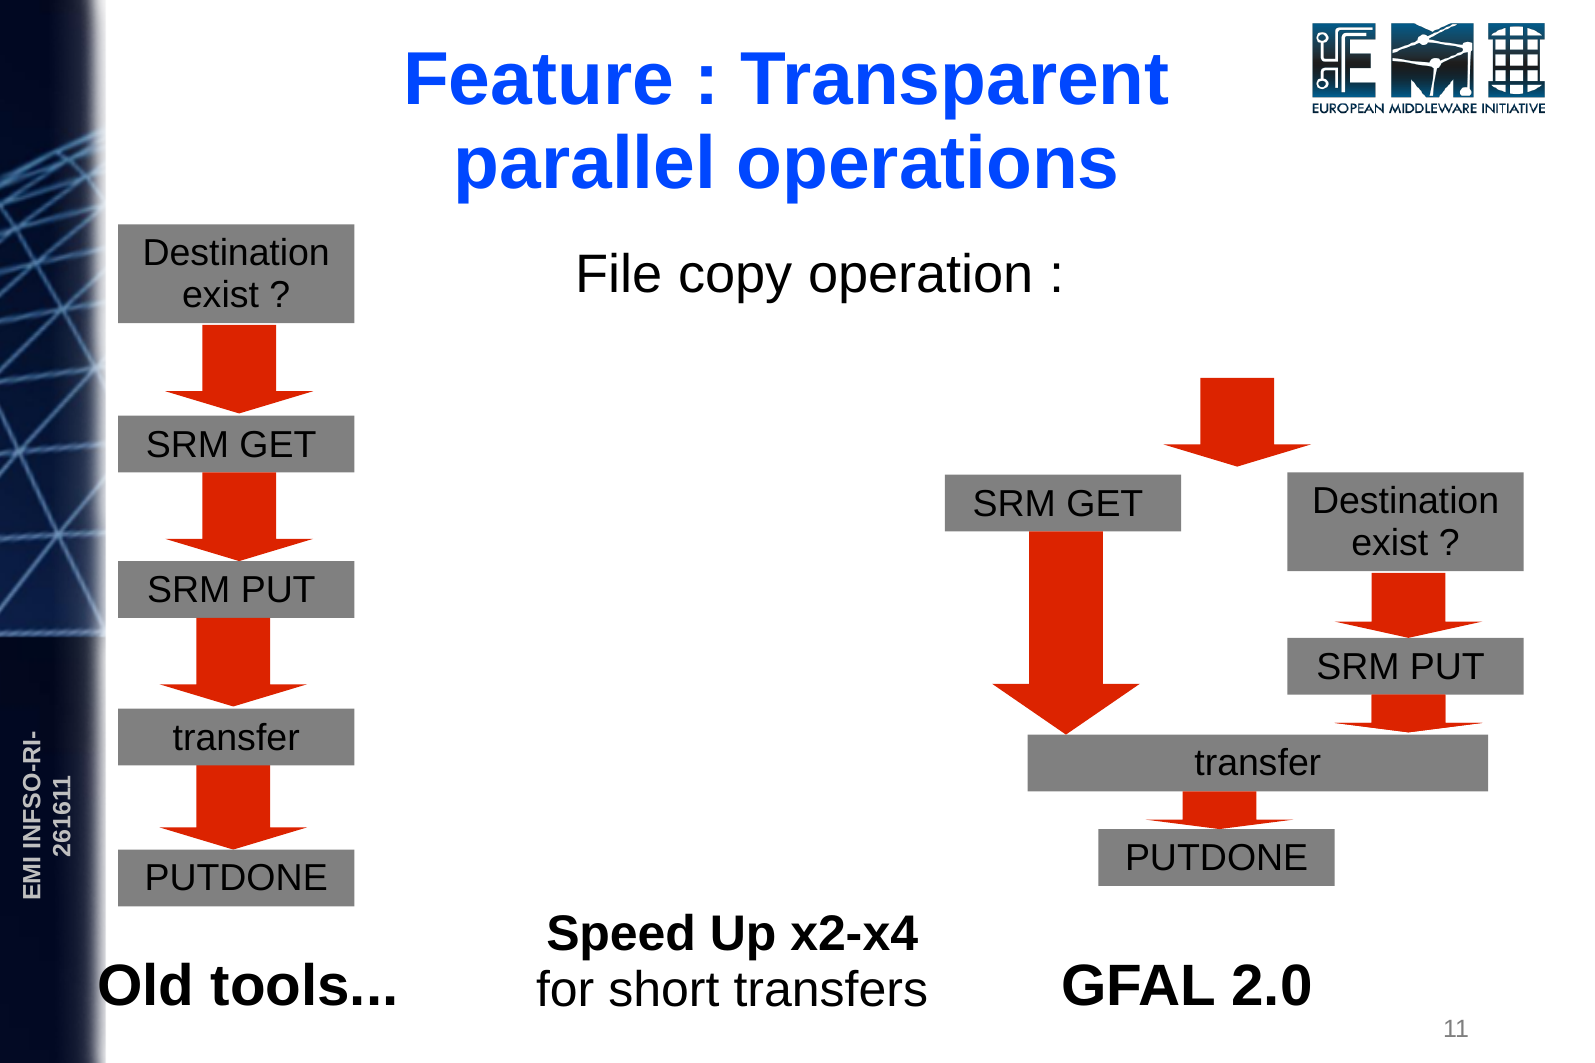

Feature : Transparent
parallel operations
Destination exist ?
File copy operation :
SRM GET
Destination exist ?
SRM GET
SRM PUT
SRM PUT
transfer
transfer
PUTDONE
PUTDONE
Speed Up x2-x4 for short transfers
Old tools...
GFAL 2.0
11